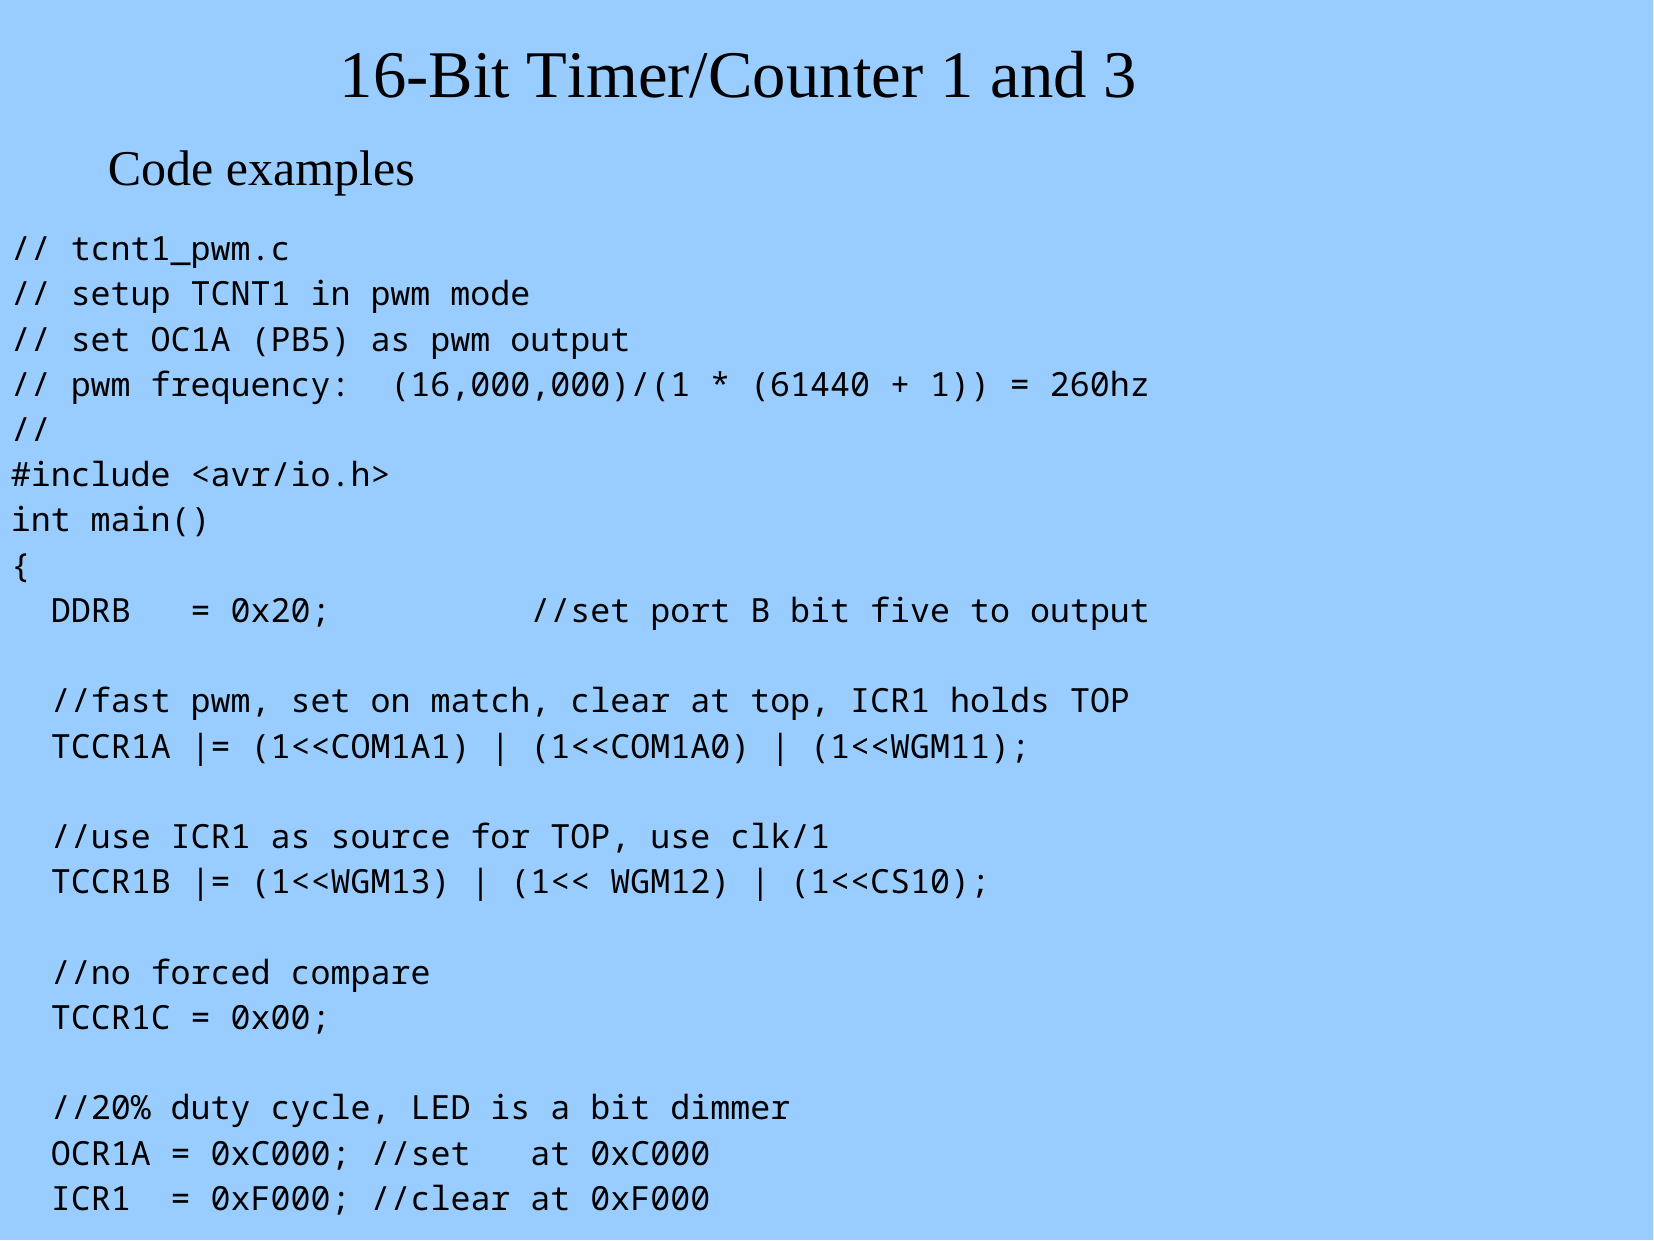

16-Bit Timer/Counter 1 and 3
Code examples
// tcnt1_pwm.c
// setup TCNT1 in pwm mode
// set OC1A (PB5) as pwm output
// pwm frequency: (16,000,000)/(1 * (61440 + 1)) = 260hz
//
#include <avr/io.h>
int main()
{
 DDRB = 0x20; //set port B bit five to output
 //fast pwm, set on match, clear at top, ICR1 holds TOP
 TCCR1A |= (1<<COM1A1) | (1<<COM1A0) | (1<<WGM11);
 //use ICR1 as source for TOP, use clk/1
 TCCR1B |= (1<<WGM13) | (1<< WGM12) | (1<<CS10);
 //no forced compare
 TCCR1C = 0x00;
 //20% duty cycle, LED is a bit dimmer
 OCR1A = 0xC000; //set at 0xC000
 ICR1 = 0xF000; //clear at 0xF000
} // main